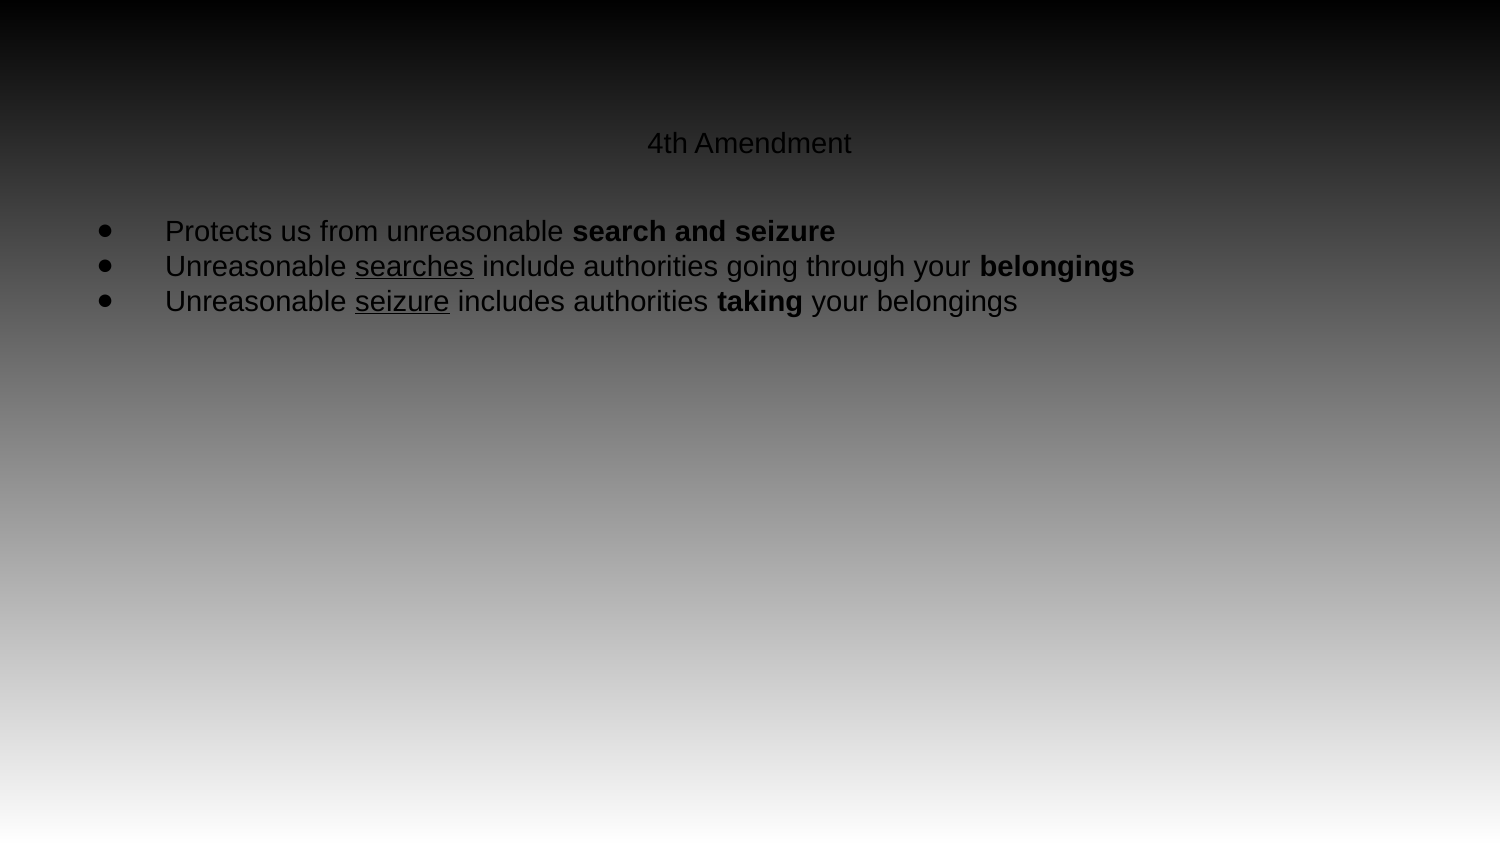

# 4th Amendment
Protects us from unreasonable search and seizure
Unreasonable searches include authorities going through your belongings
Unreasonable seizure includes authorities taking your belongings